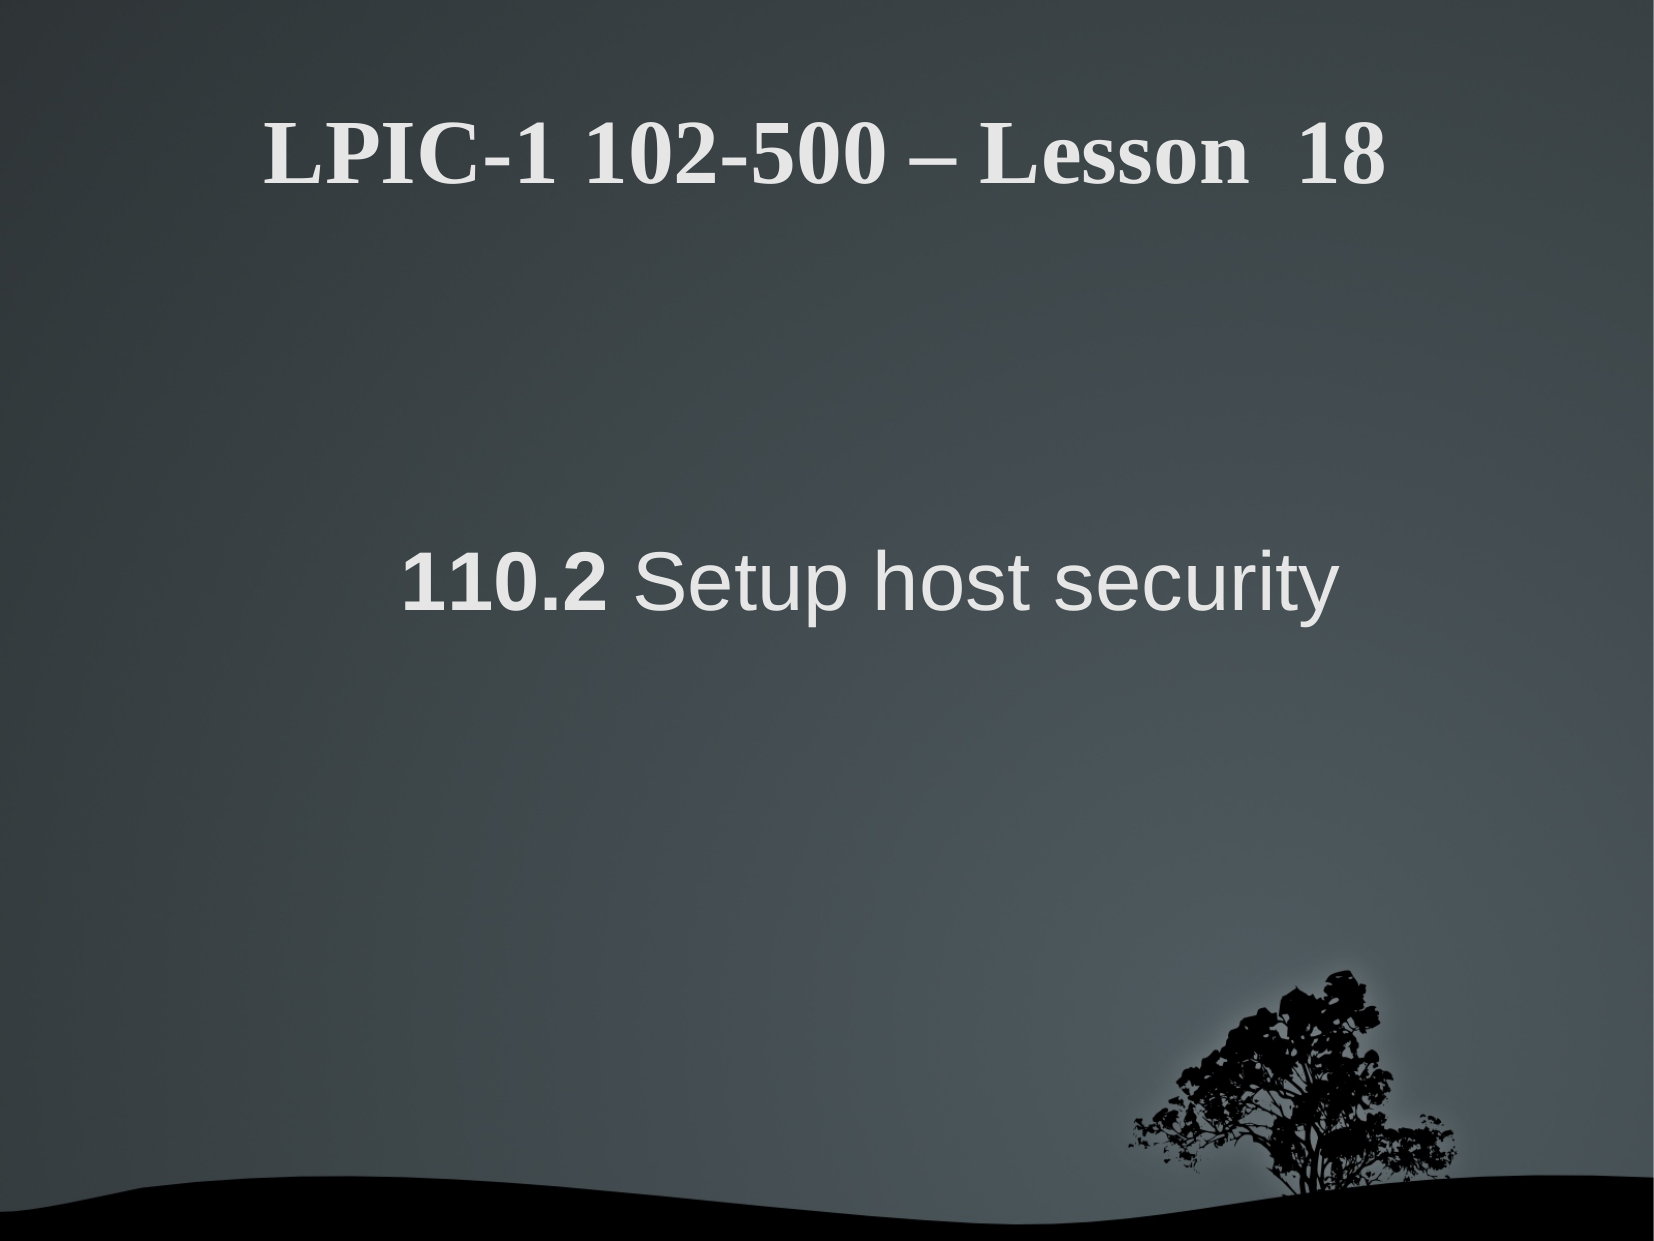

# LPIC-1 102-500 – Lesson 18
110.2 Setup host security